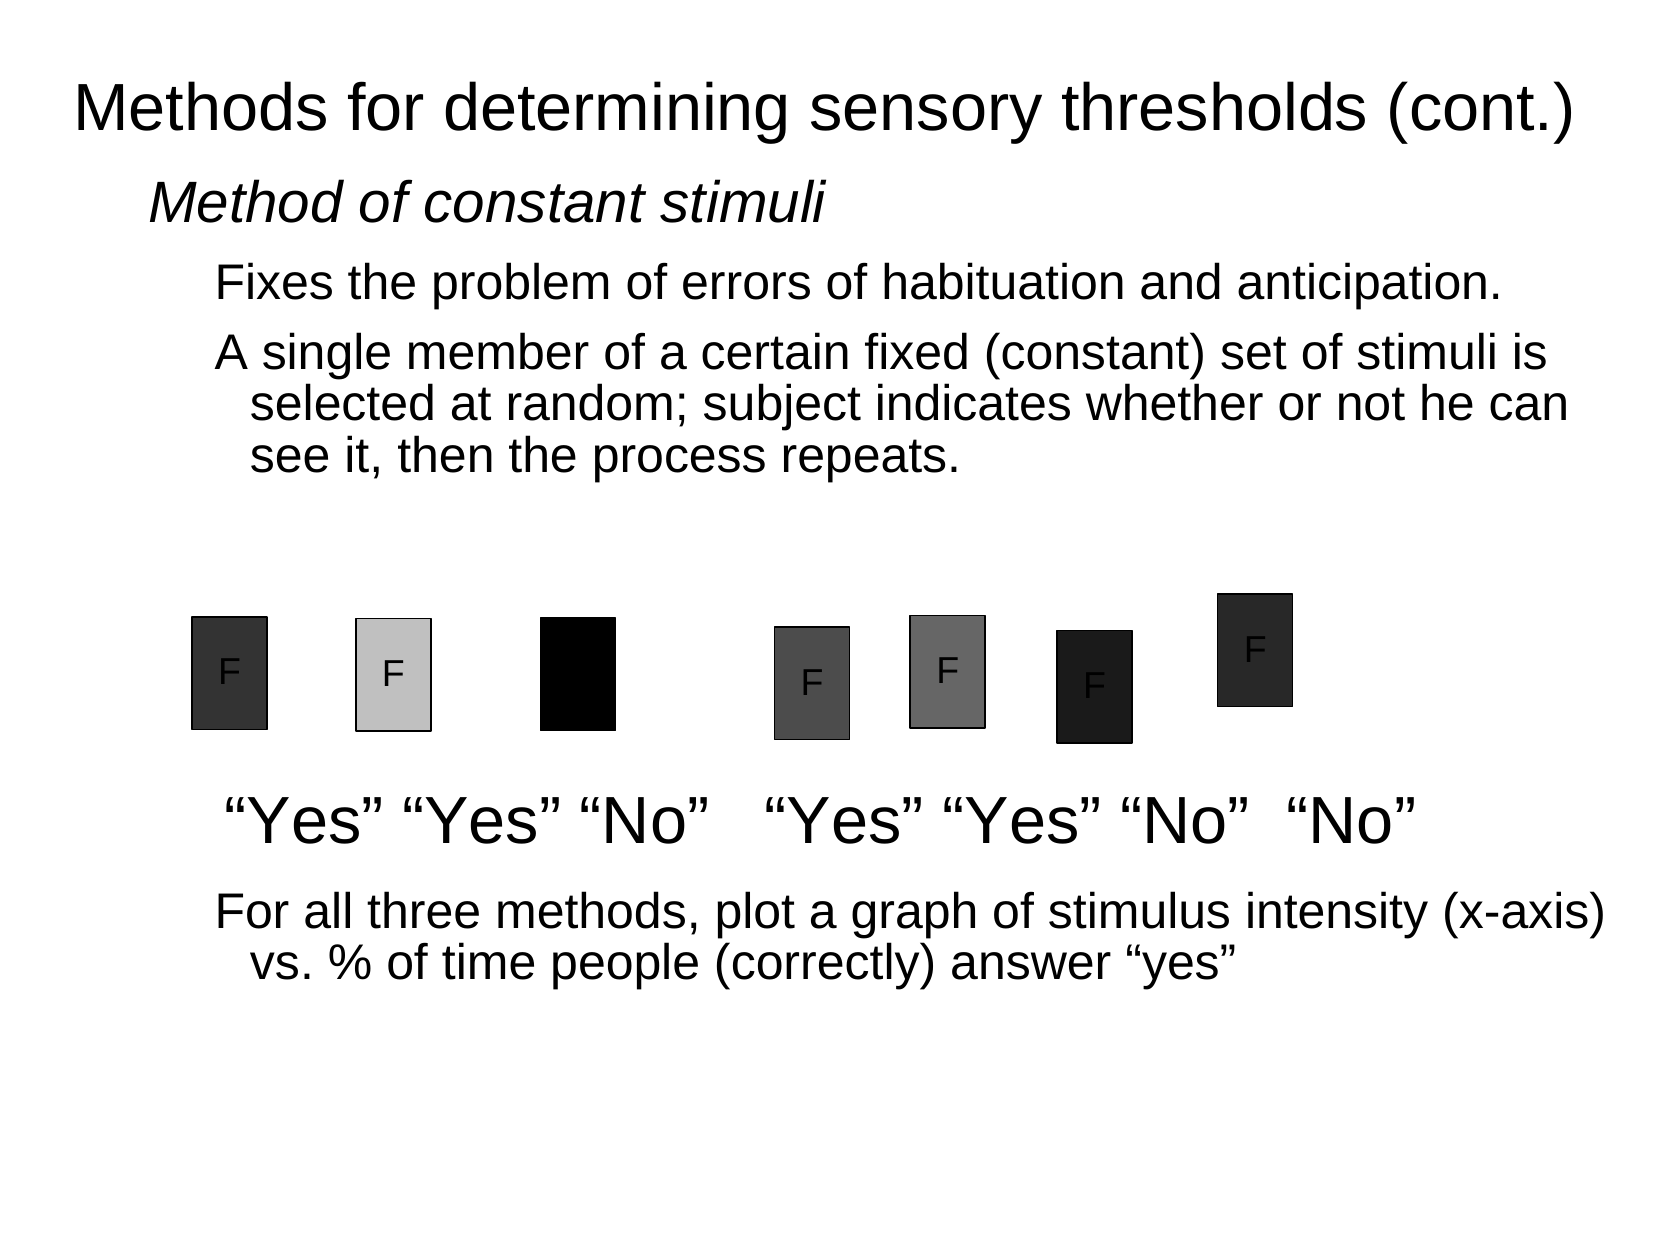

# Methods for determining sensory thresholds (cont.)
 Method of constant stimuli
Fixes the problem of errors of habituation and anticipation.
A single member of a certain fixed (constant) set of stimuli is selected at random; subject indicates whether or not he can see it, then the process repeats.
F
F
F
F
F
F
F
 “Yes” “Yes” “No” “Yes” “Yes” “No” “No”
For all three methods, plot a graph of stimulus intensity (x-axis) vs. % of time people (correctly) answer “yes”